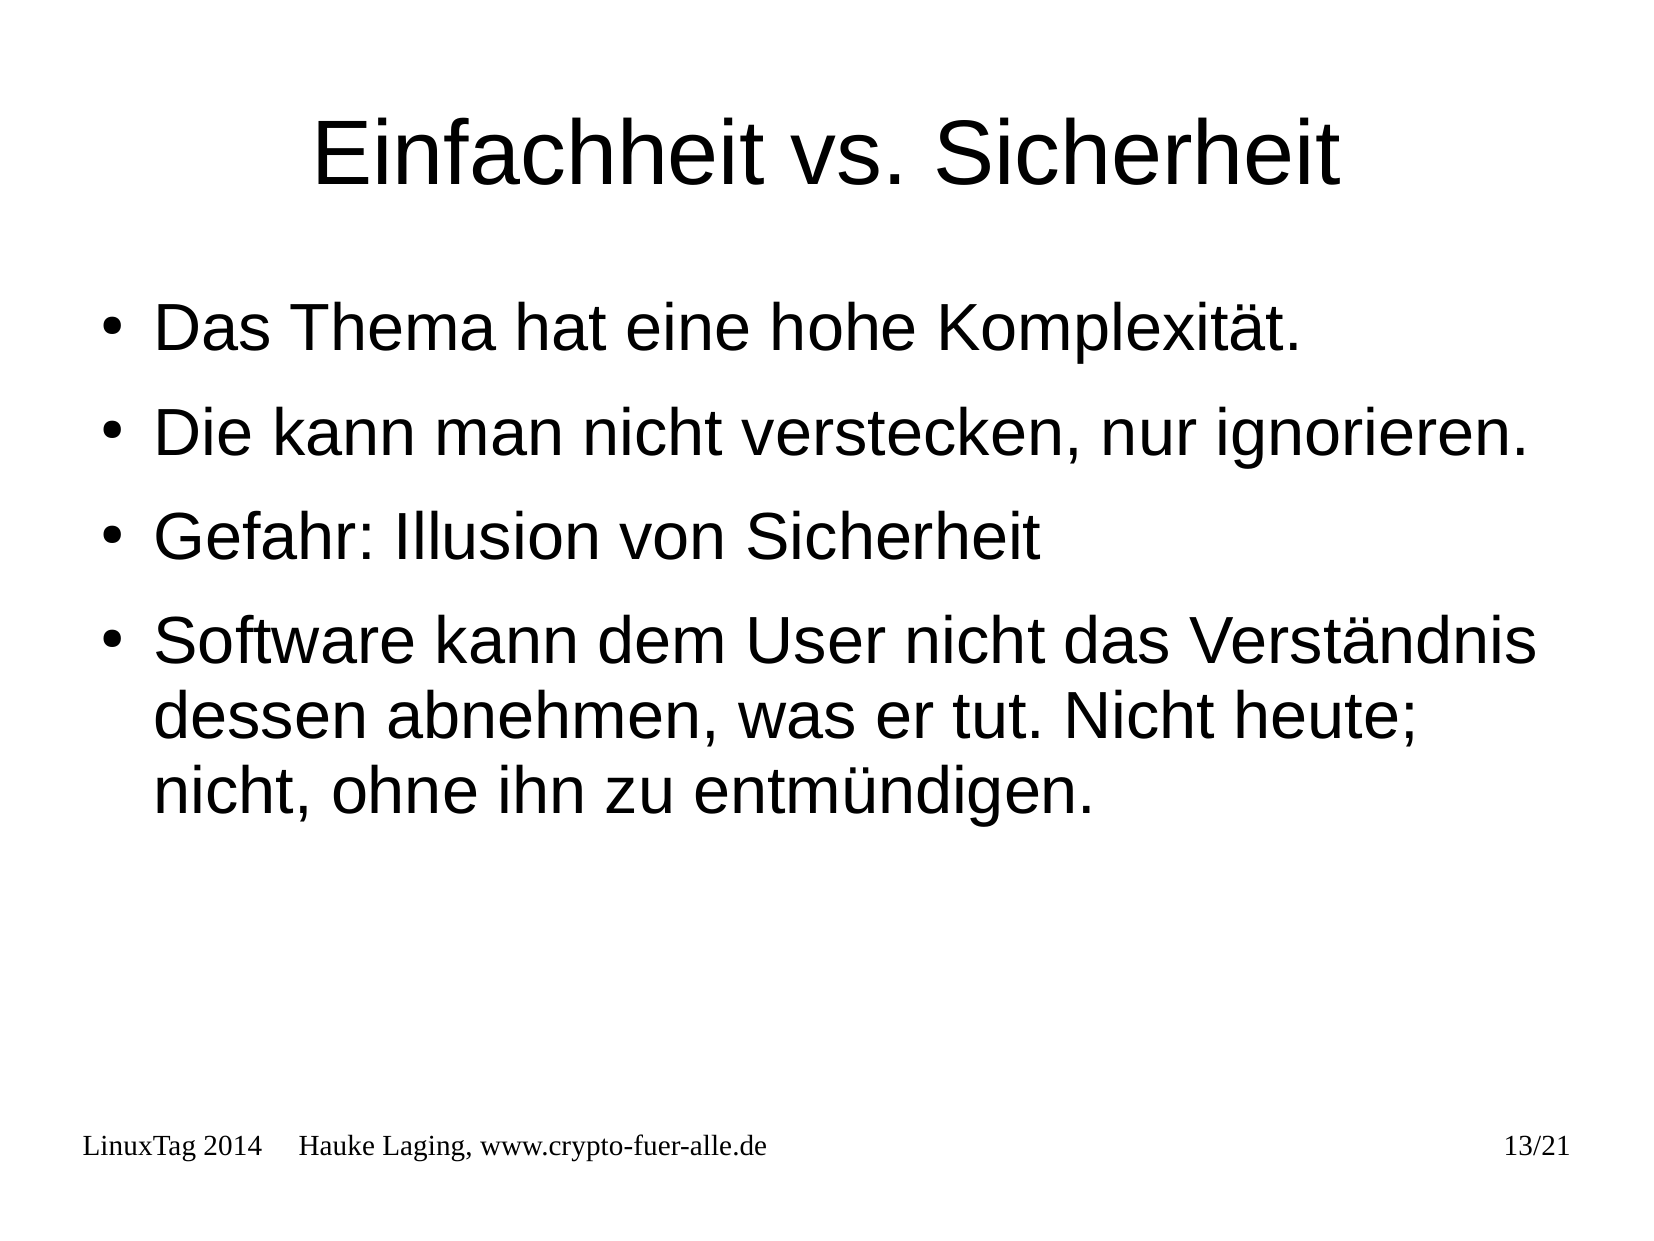

# Einfachheit vs. Sicherheit
Das Thema hat eine hohe Komplexität.
Die kann man nicht verstecken, nur ignorieren.
Gefahr: Illusion von Sicherheit
Software kann dem User nicht das Verständnis dessen abnehmen, was er tut. Nicht heute; nicht, ohne ihn zu entmündigen.
13